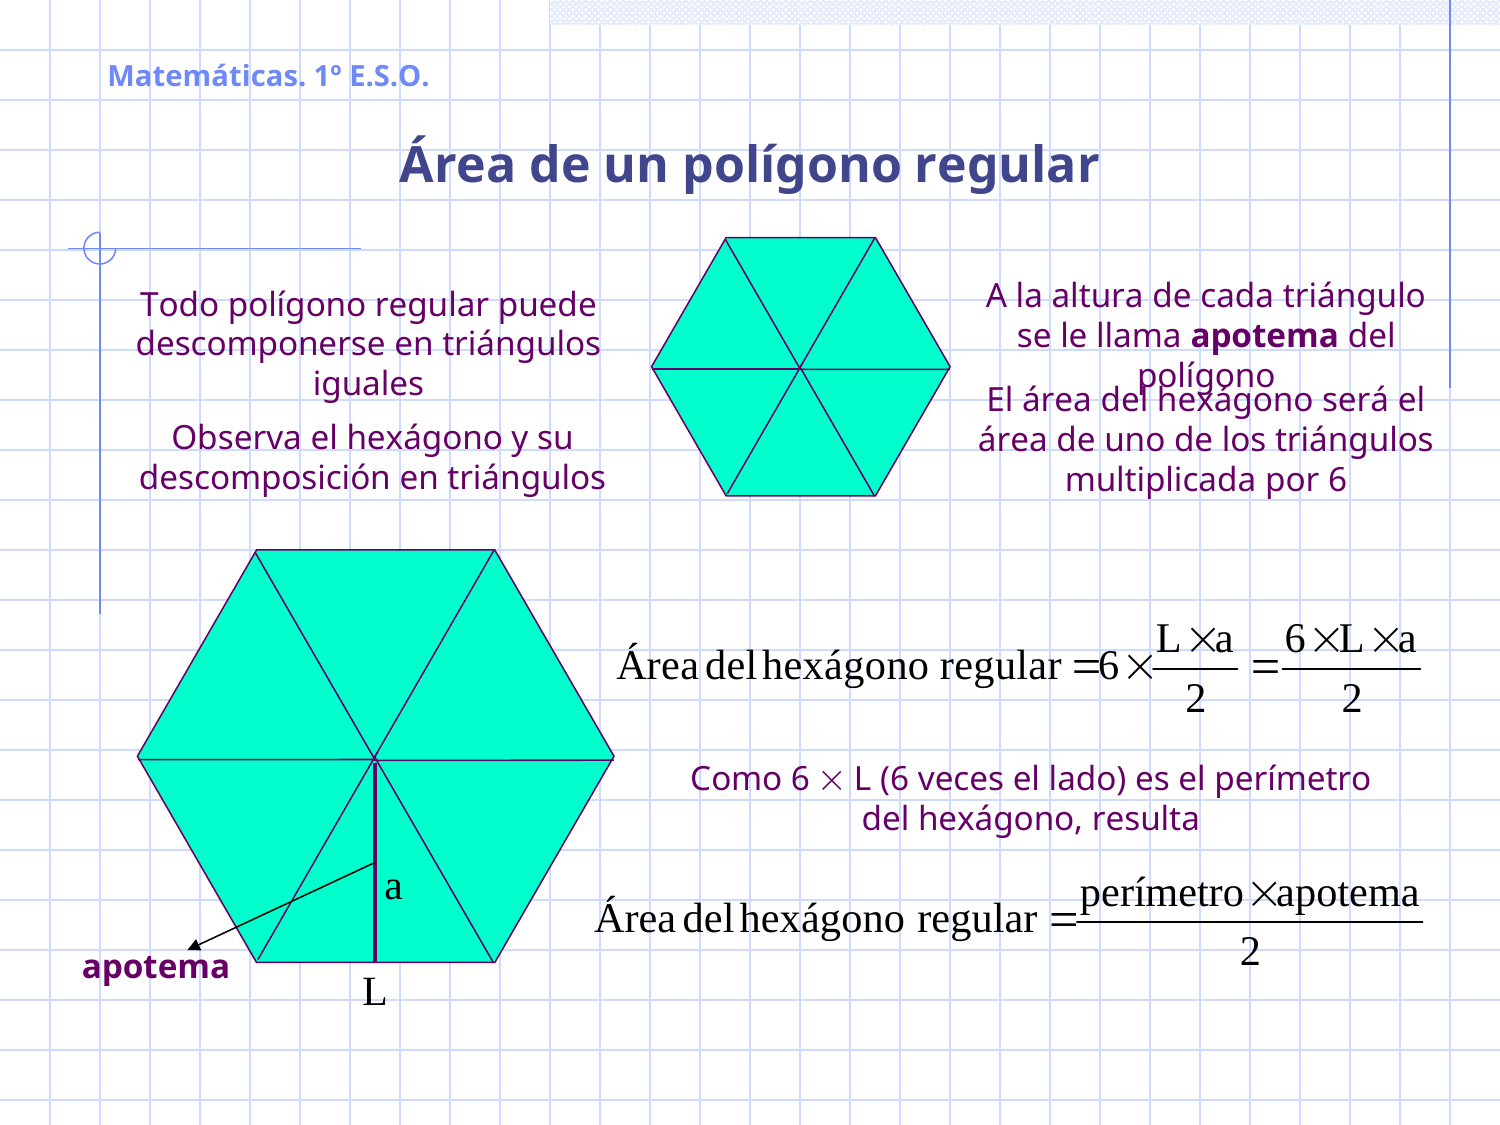

Área de un polígono regular
A la altura de cada triángulo se le llama apotema del polígono
Todo polígono regular puede descomponerse en triángulos iguales
El área del hexágono será el área de uno de los triángulos multiplicada por 6
Observa el hexágono y su descomposición en triángulos
L
Como 6  L (6 veces el lado) es el perímetro del hexágono, resulta
a
apotema